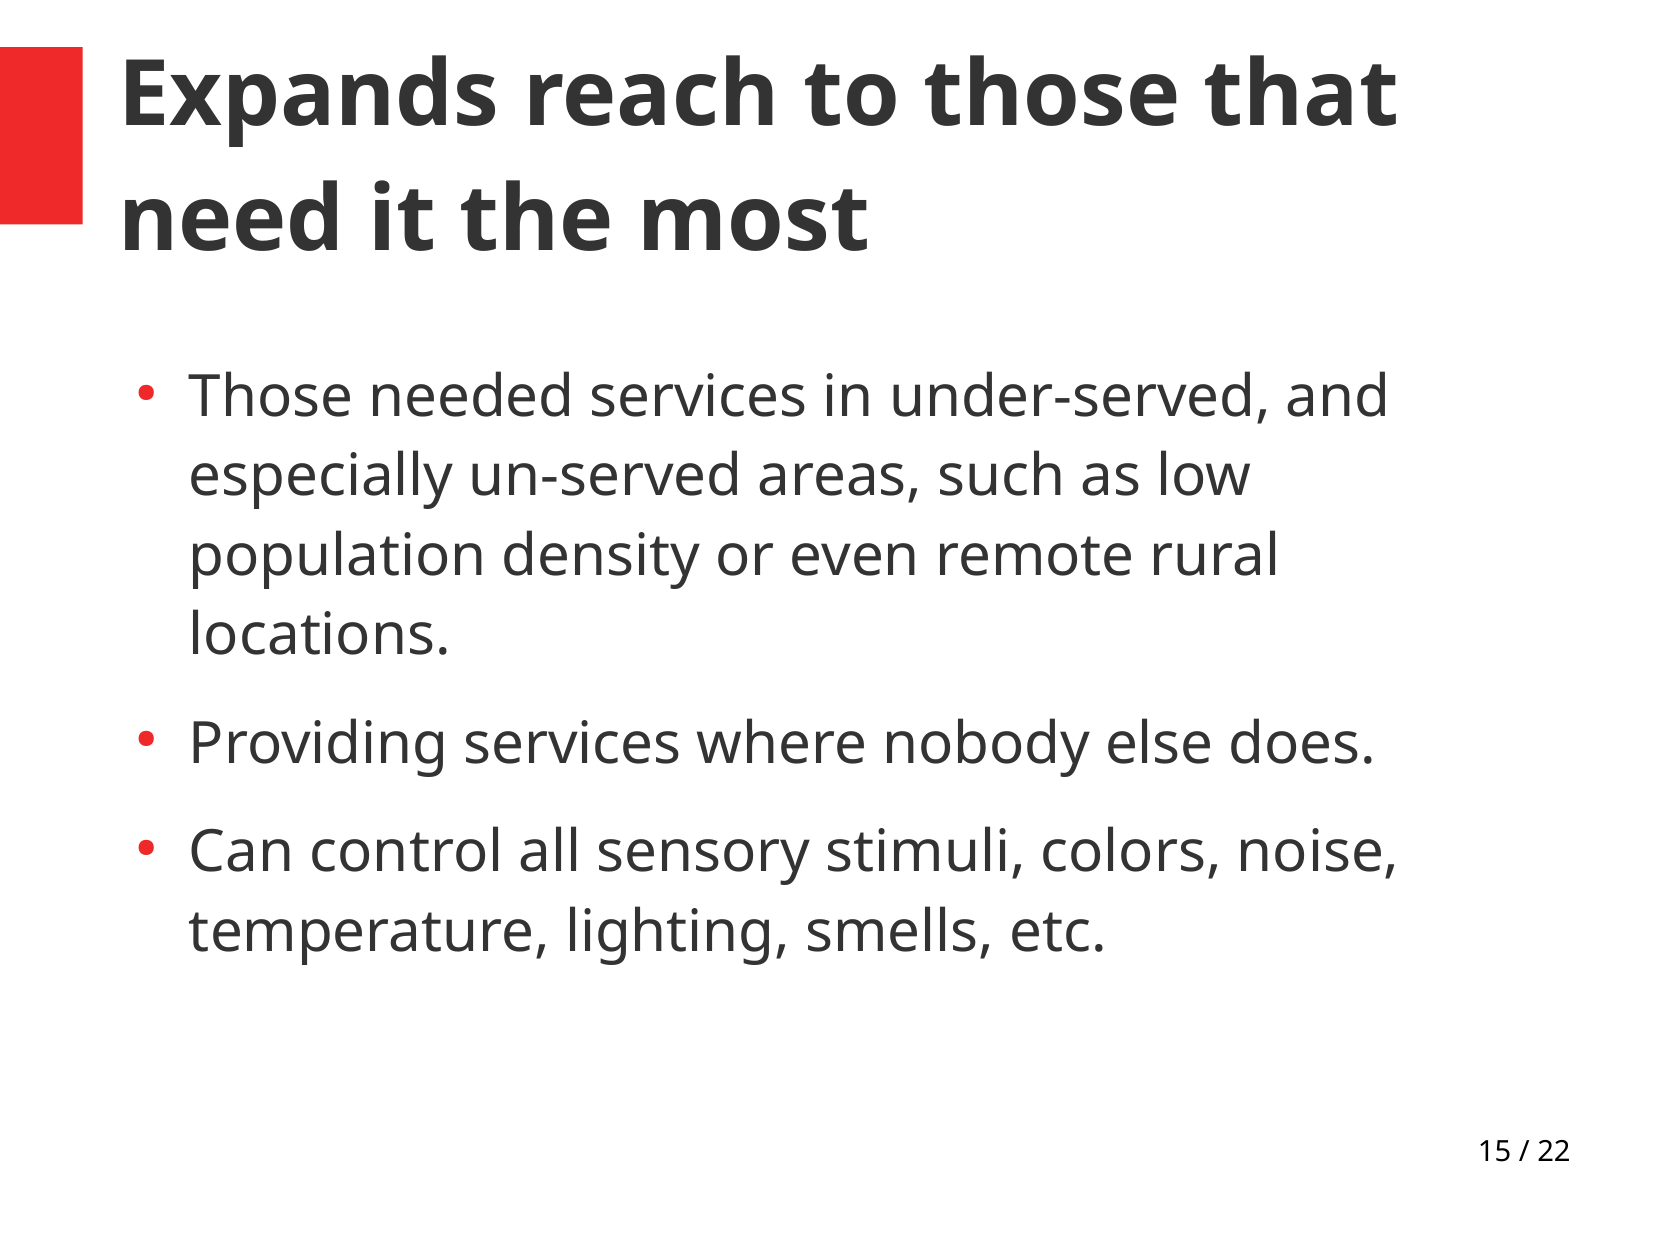

# Expands reach to those that need it the most
Those needed services in under-served, and especially un-served areas, such as low population density or even remote rural locations.
Providing services where nobody else does.
Can control all sensory stimuli, colors, noise, temperature, lighting, smells, etc.
15